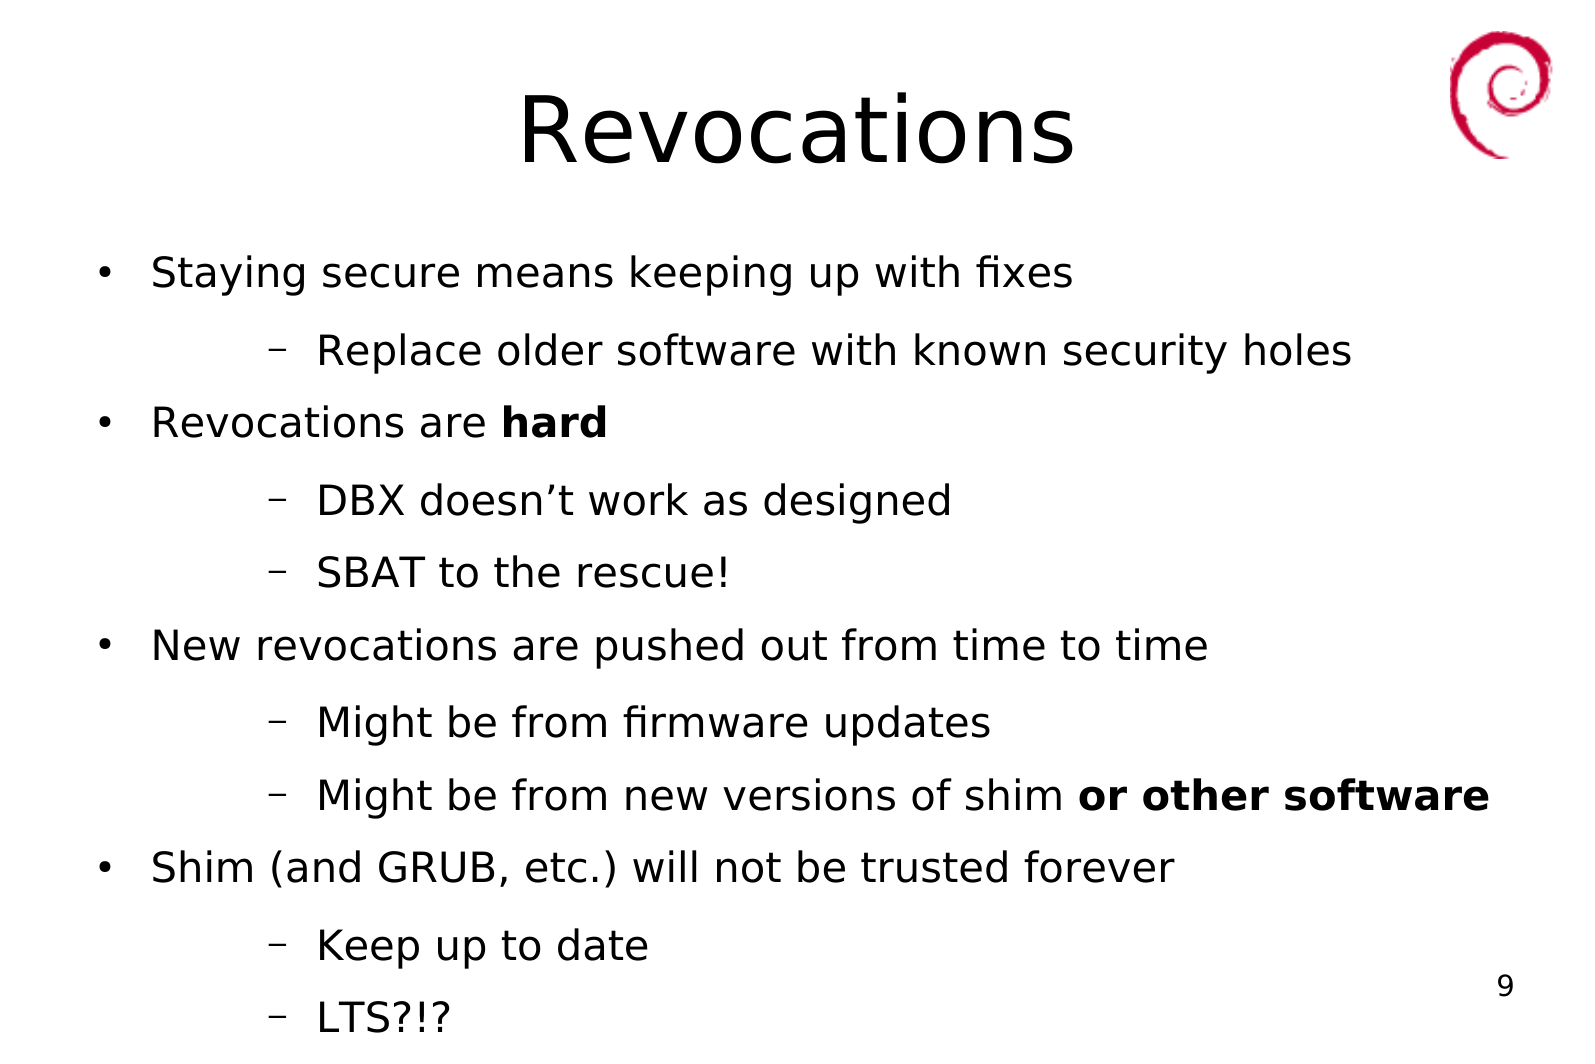

# Revocations
Staying secure means keeping up with fixes
Replace older software with known security holes
Revocations are hard
DBX doesn’t work as designed
SBAT to the rescue!
New revocations are pushed out from time to time
Might be from firmware updates
Might be from new versions of shim or other software
Shim (and GRUB, etc.) will not be trusted forever
Keep up to date
LTS?!?
9